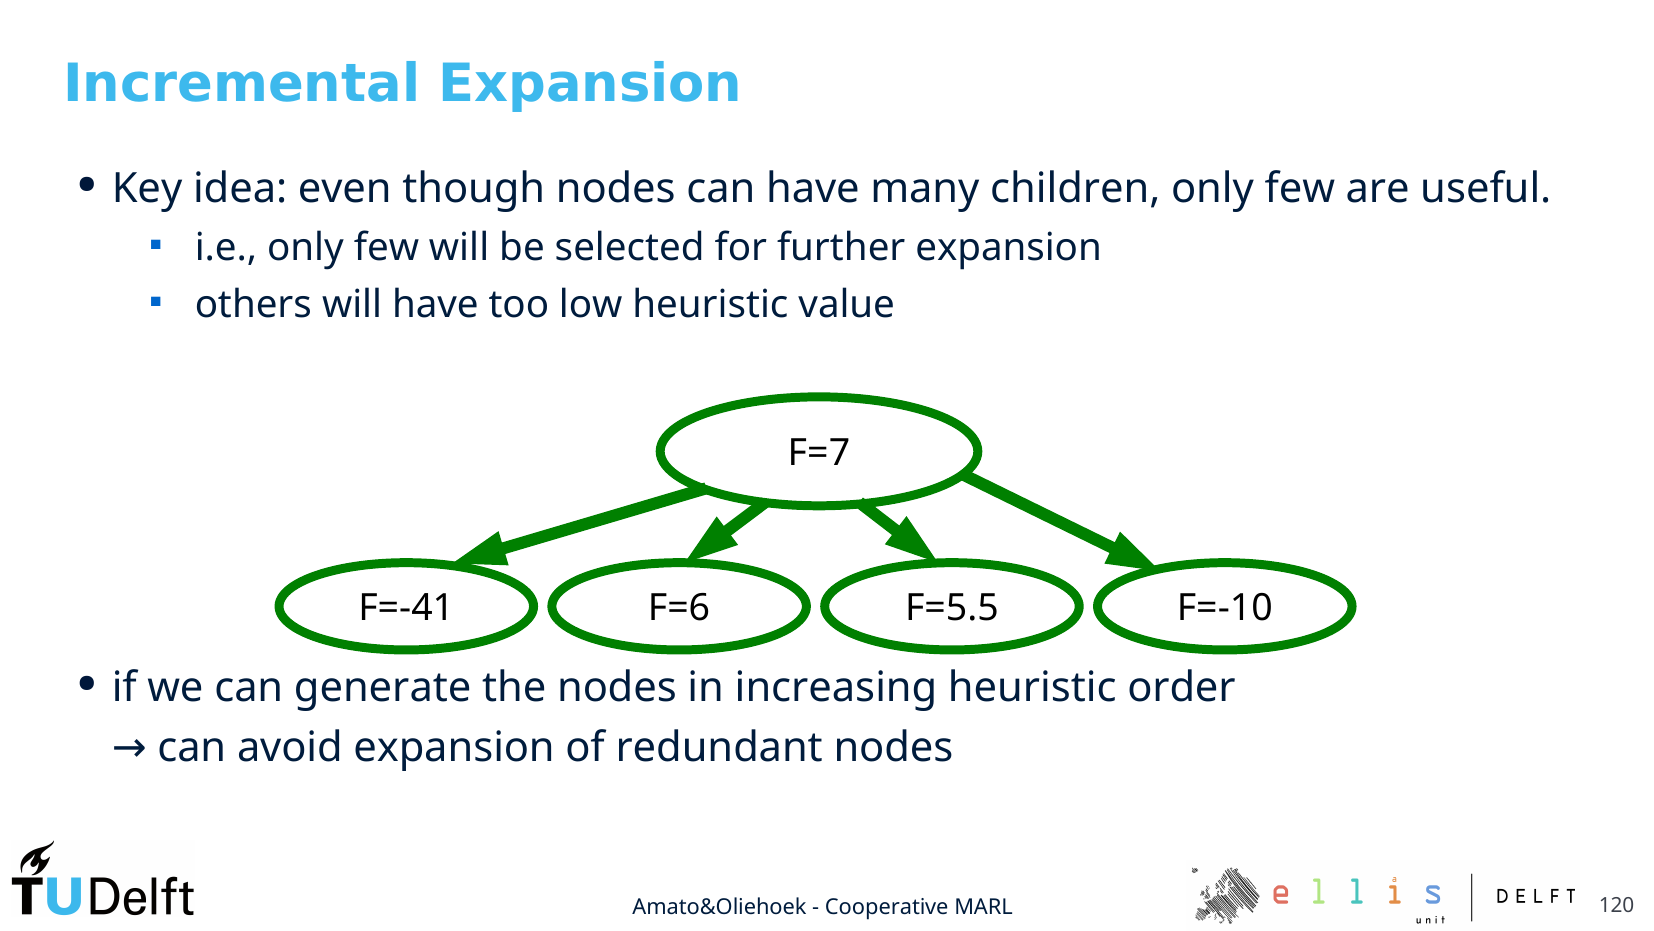

# Incremental Expansion
Key idea: even though nodes can have many children, only few are useful.
i.e., only few will be selected for further expansion
others will have too low heuristic value
if we can generate the nodes in increasing heuristic order
→ can avoid expansion of redundant nodes
F=7
F=-41
F=6
F=5.5
F=-10
Amato&Oliehoek - Cooperative MARL